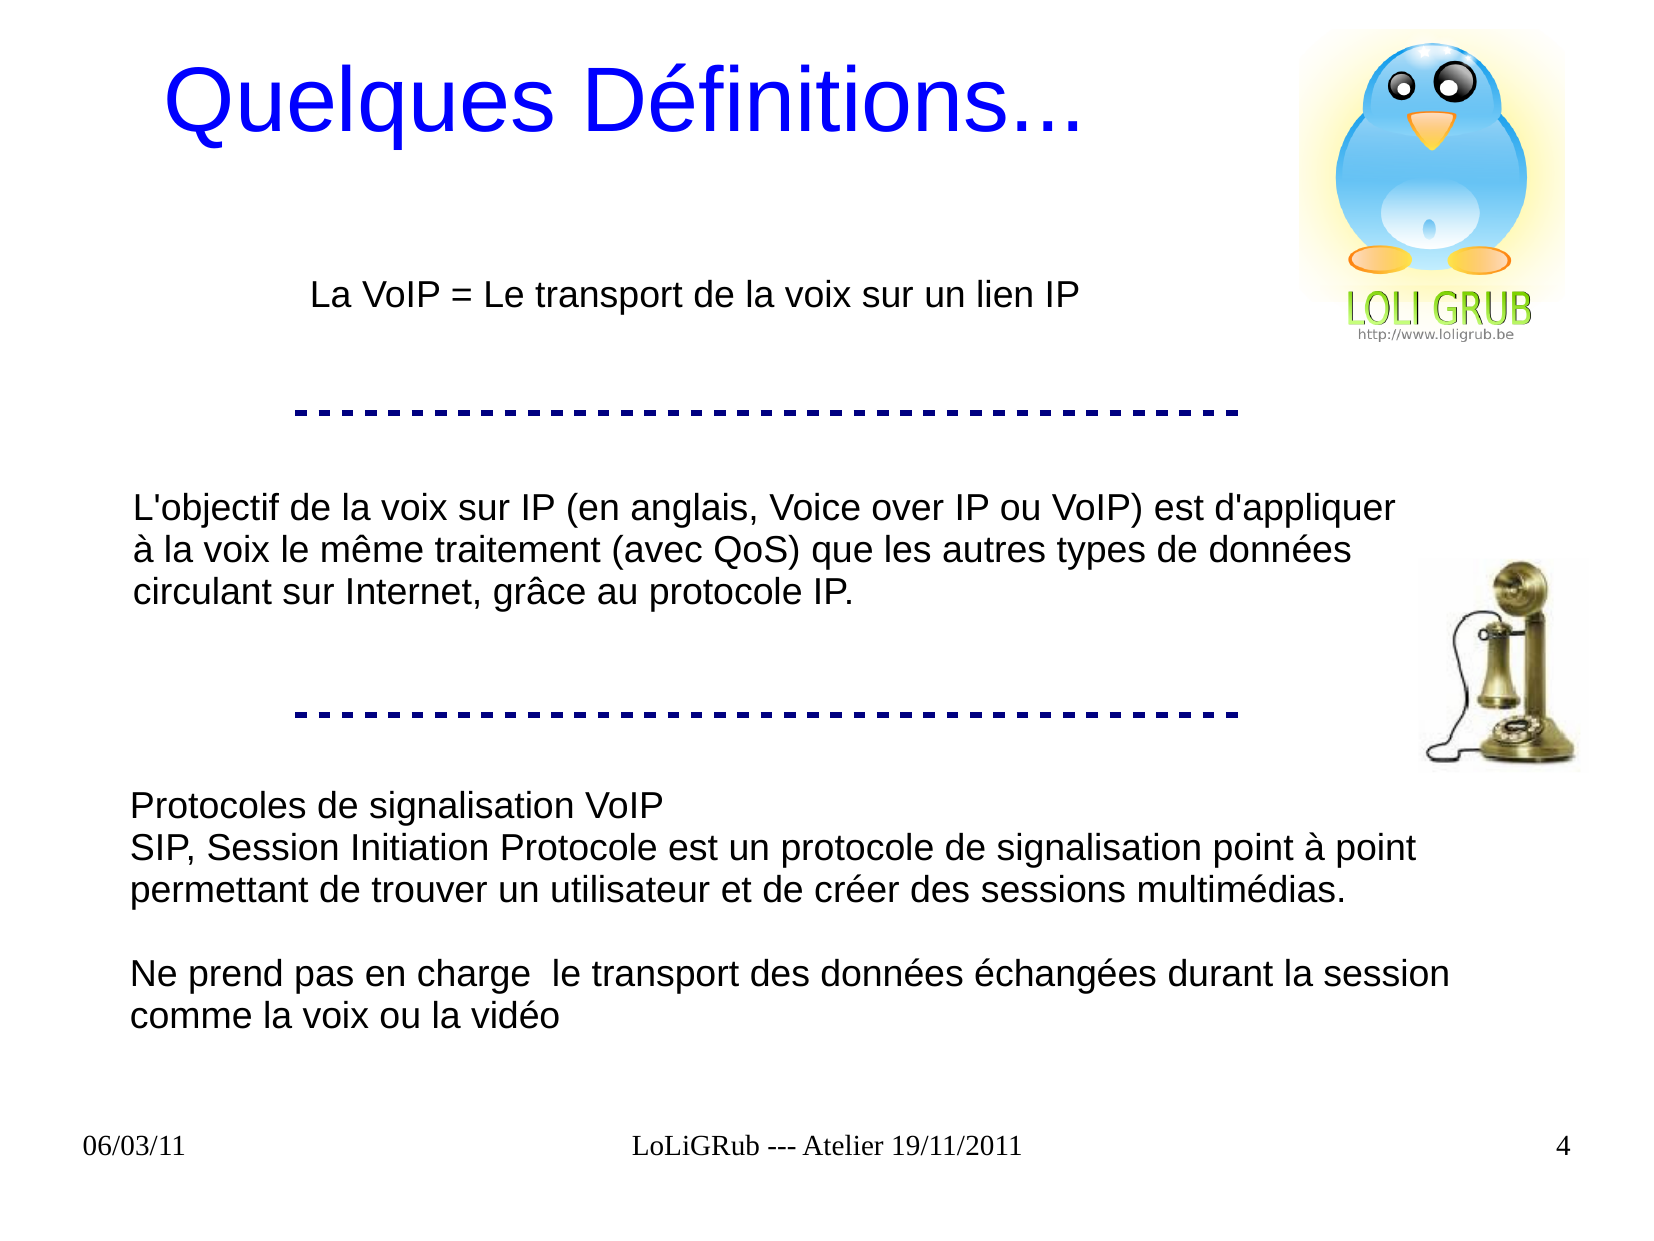

Quelques Définitions...
La VoIP = Le transport de la voix sur un lien IP
L'objectif de la voix sur IP (en anglais, Voice over IP ou VoIP) est d'appliquer à la voix le même traitement (avec QoS) que les autres types de données circulant sur Internet, grâce au protocole IP.
Protocoles de signalisation VoIP
SIP, Session Initiation Protocole est un protocole de signalisation point à point
permettant de trouver un utilisateur et de créer des sessions multimédias.
Ne prend pas en charge le transport des données échangées durant la session
comme la voix ou la vidéo
06/03/11
LoLiGRub --- Atelier 19/11/2011
4